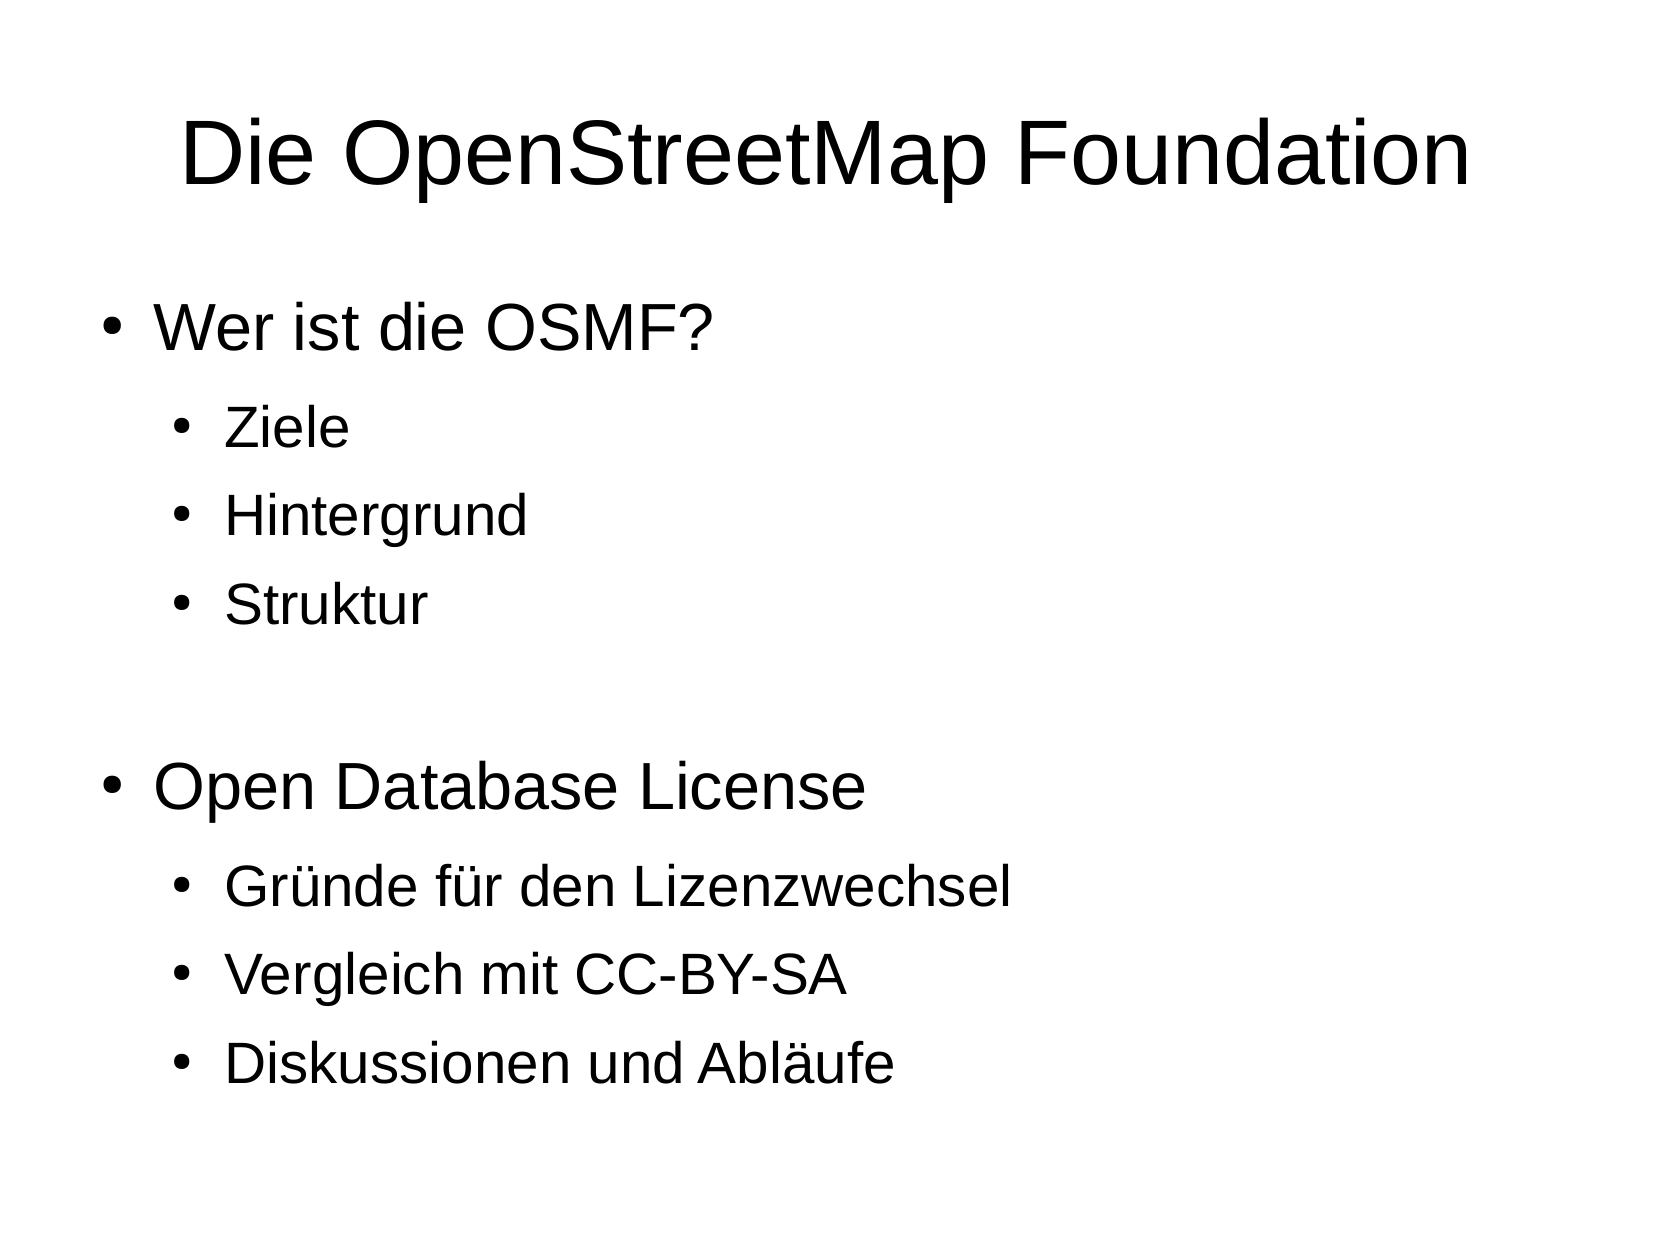

# Die OpenStreetMap Foundation
Wer ist die OSMF?
Ziele
Hintergrund
Struktur
Open Database License
Gründe für den Lizenzwechsel
Vergleich mit CC-BY-SA
Diskussionen und Abläufe